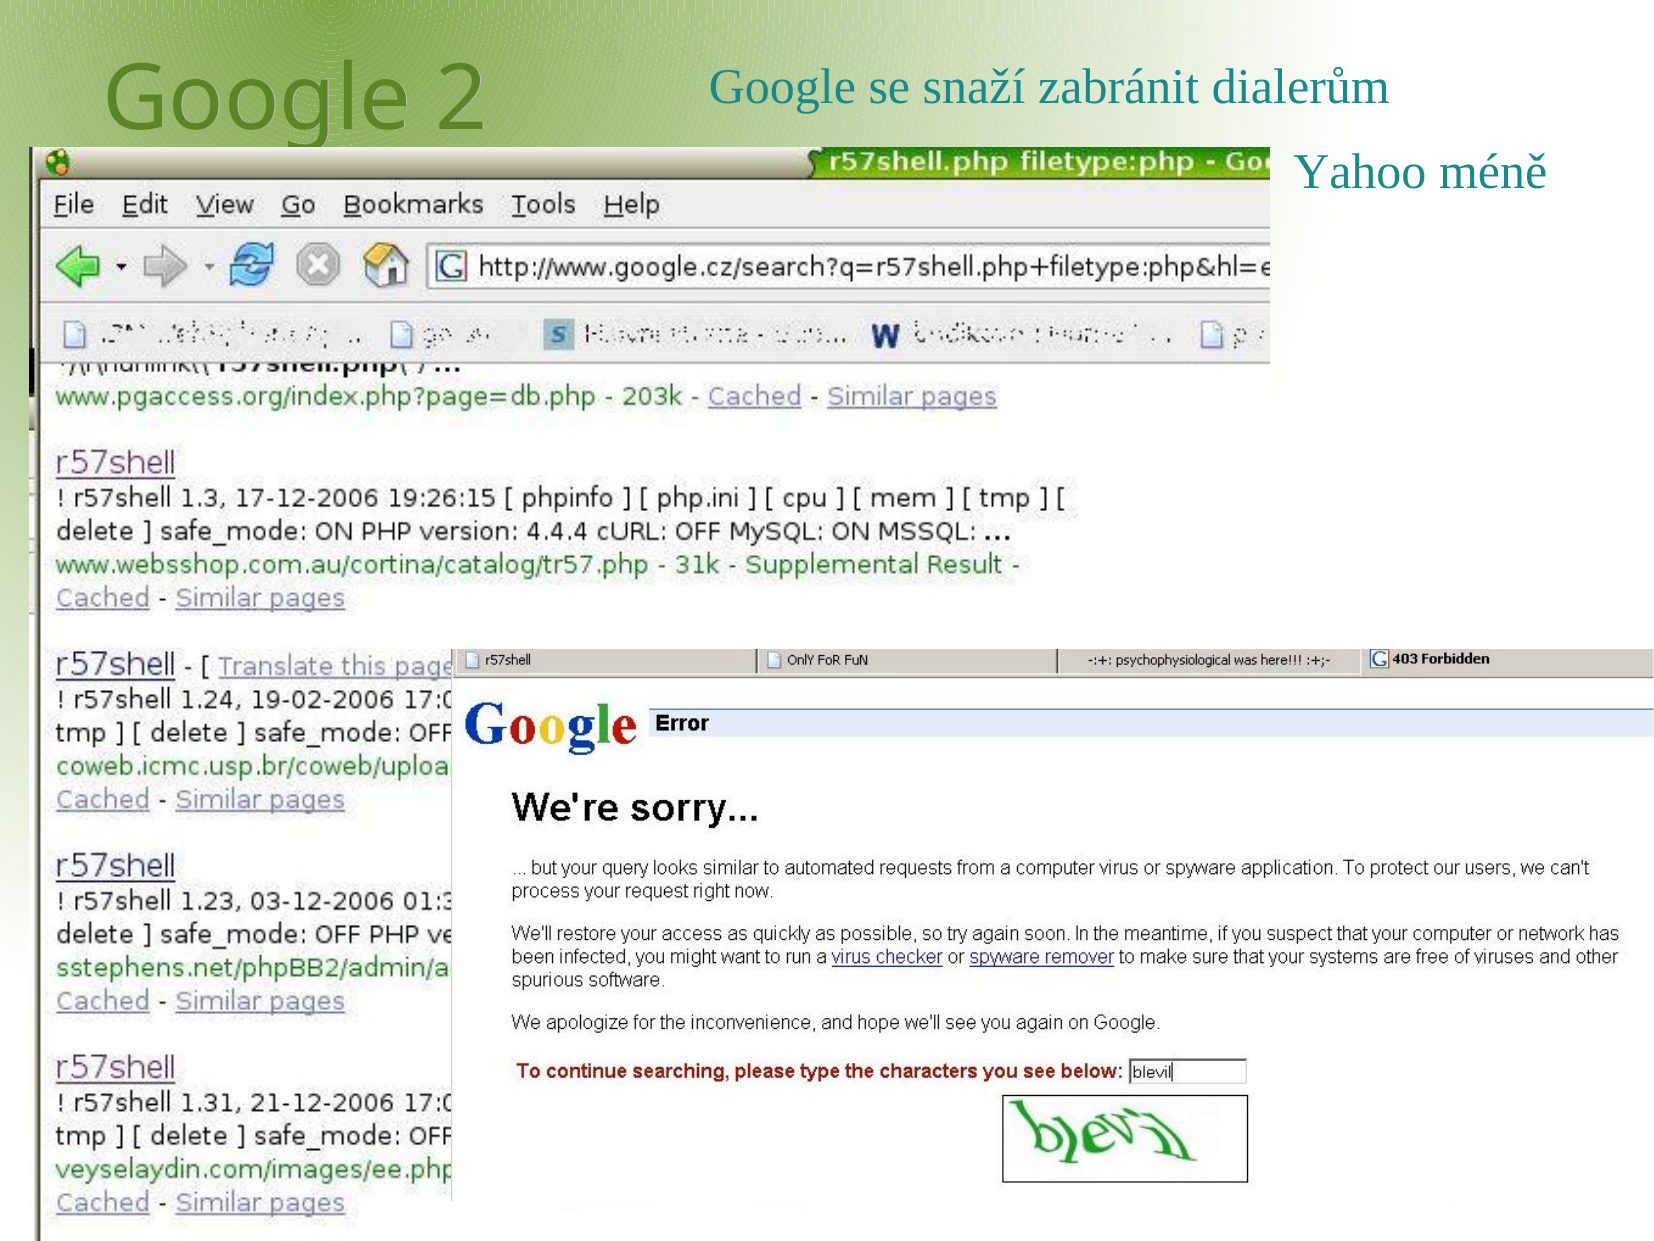

# Google 2
Google se snaží zabránit dialerům
Yahoo méně